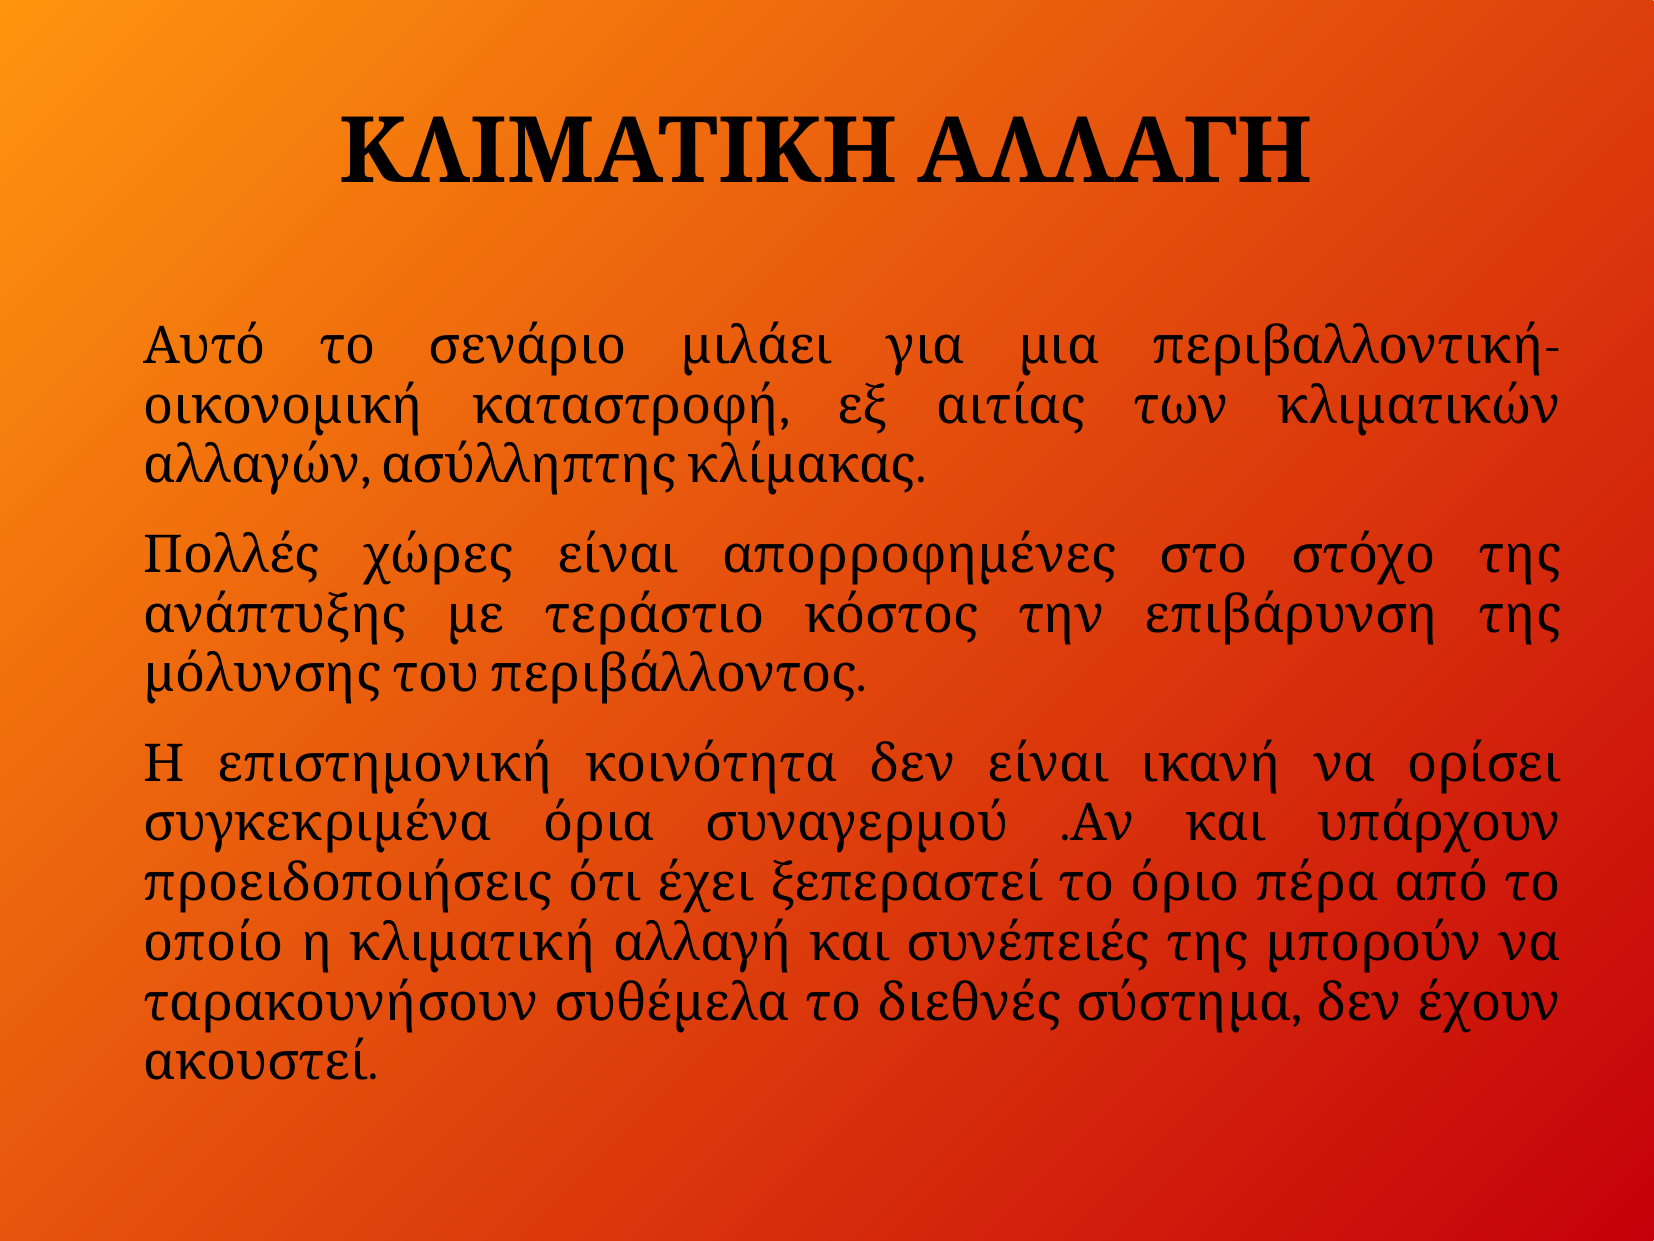

# ΚΛΙΜΑΤΙΚΗ ΑΛΛΑΓΗ
Αυτό το σενάριο μιλάει για μια περιβαλλοντική- οικονομική καταστροφή, εξ αιτίας των κλιματικών αλλαγών, ασύλληπτης κλίμακας.
Πολλές χώρες είναι απορροφημένες στο στόχο της ανάπτυξης με τεράστιο κόστος την επιβάρυνση της μόλυνσης του περιβάλλοντος.
Η επιστημονική κοινότητα δεν είναι ικανή να ορίσει συγκεκριμένα όρια συναγερμού .Αν και υπάρχουν προειδοποιήσεις ότι έχει ξεπεραστεί το όριο πέρα από το οποίο η κλιματική αλλαγή και συνέπειές της μπορούν να ταρακουνήσουν συθέμελα το διεθνές σύστημα, δεν έχουν ακουστεί.